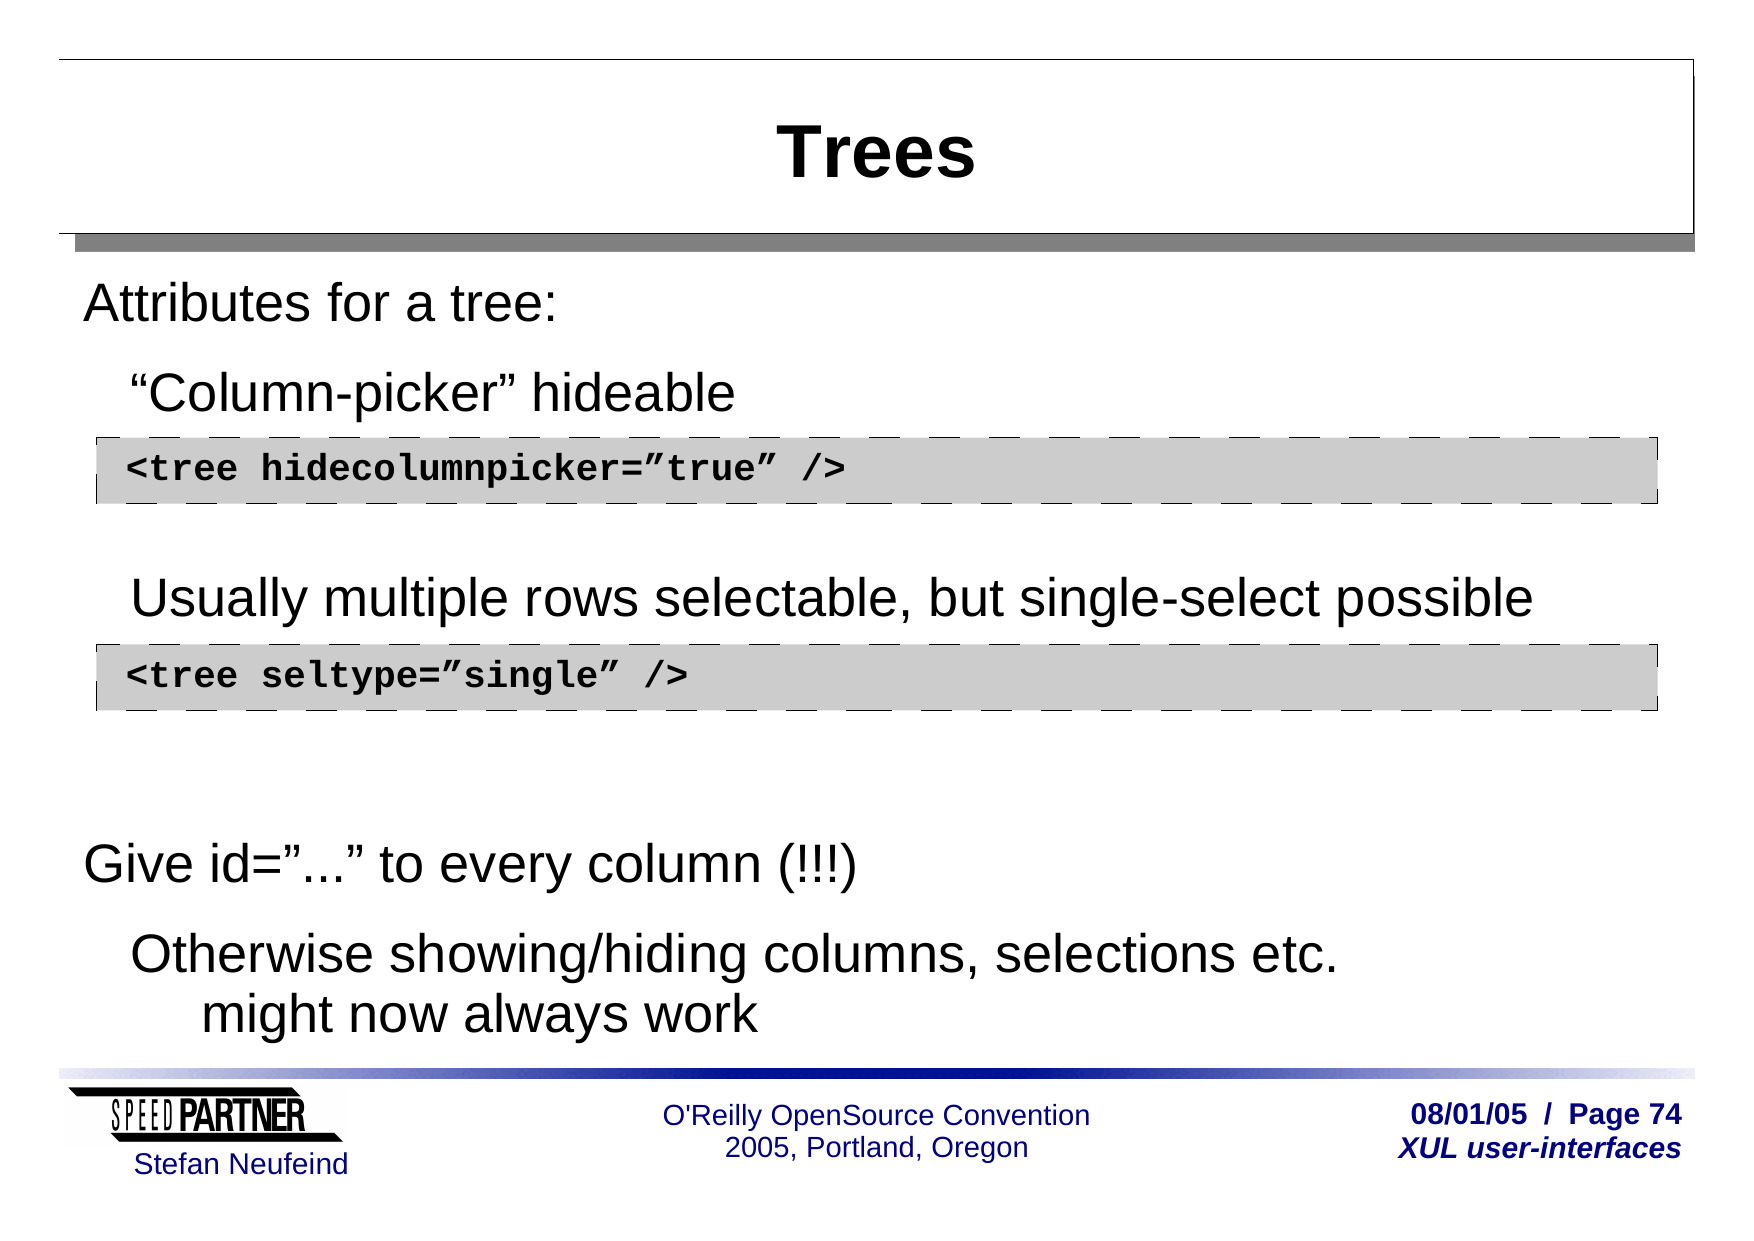

# Trees
Attributes for a tree:
“Column-picker” hideable
Usually multiple rows selectable, but single-select possible
Give id=”...” to every column (!!!)
Otherwise showing/hiding columns, selections etc.
might now always work
<tree hidecolumnpicker=”true” />
<tree seltype=”single” />